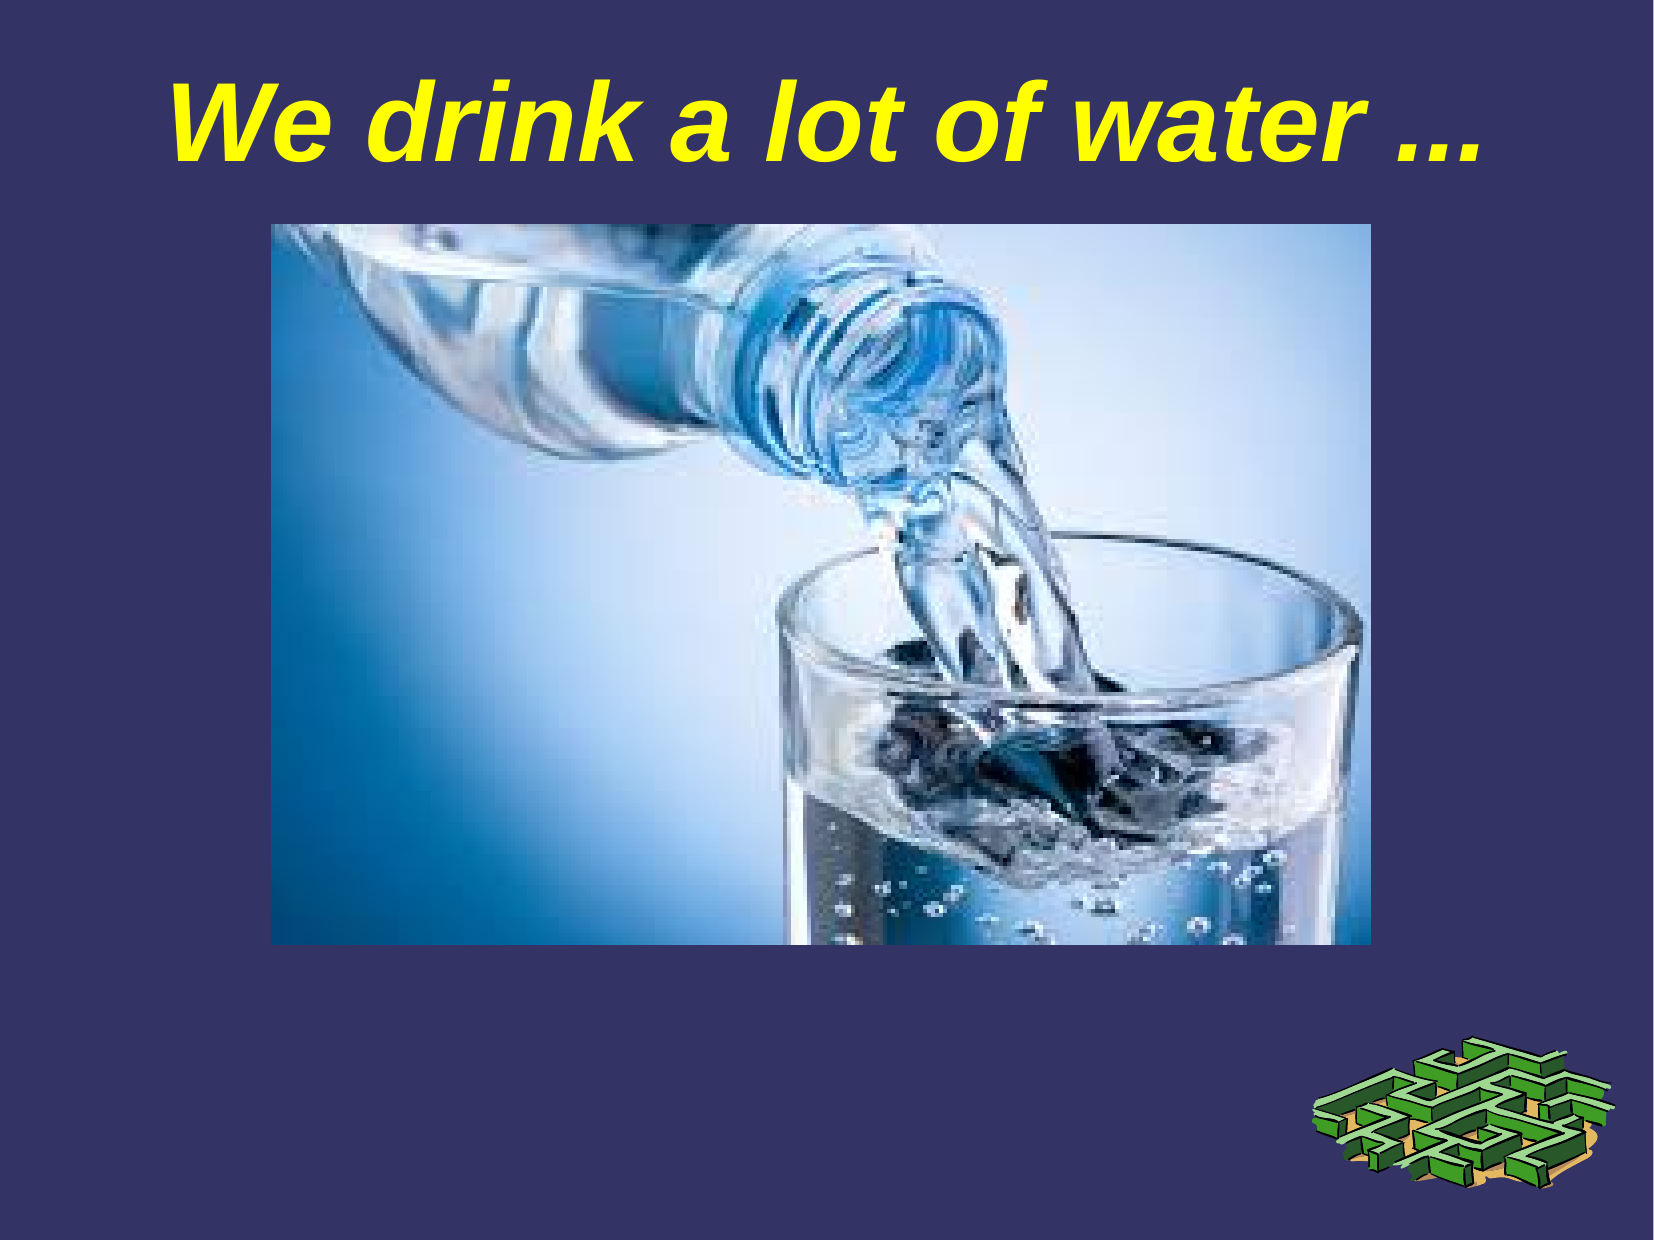

# We drink a lot of water ...